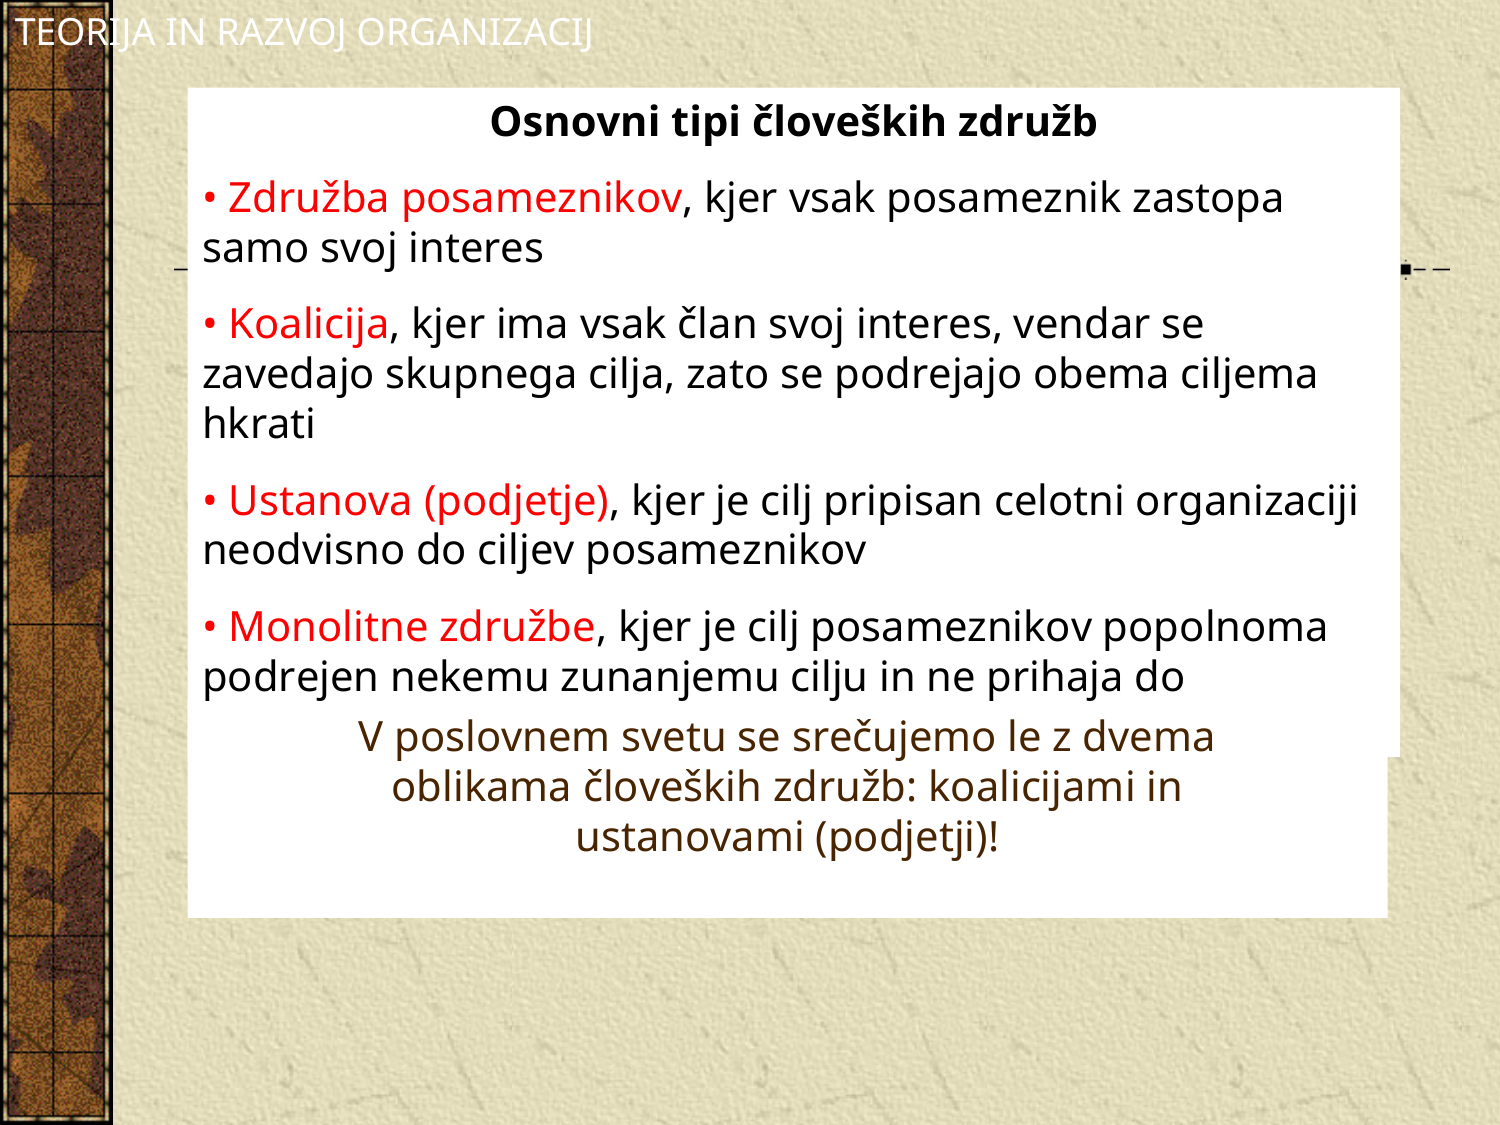

TEORIJA IN RAZVOJ ORGANIZACIJ
Osnovni tipi človeških združb
• Združba posameznikov, kjer vsak posameznik zastopa samo svoj interes
• Koalicija, kjer ima vsak član svoj interes, vendar se zavedajo skupnega cilja, zato se podrejajo obema ciljema hkrati
• Ustanova (podjetje), kjer je cilj pripisan celotni organizaciji neodvisno do ciljev posameznikov
• Monolitne združbe, kjer je cilj posameznikov popolnoma podrejen nekemu zunanjemu cilju in ne prihaja do konfliktov interesov
V poslovnem svetu se srečujemo le z dvema
oblikama človeških združb: koalicijami in
ustanovami (podjetji)!